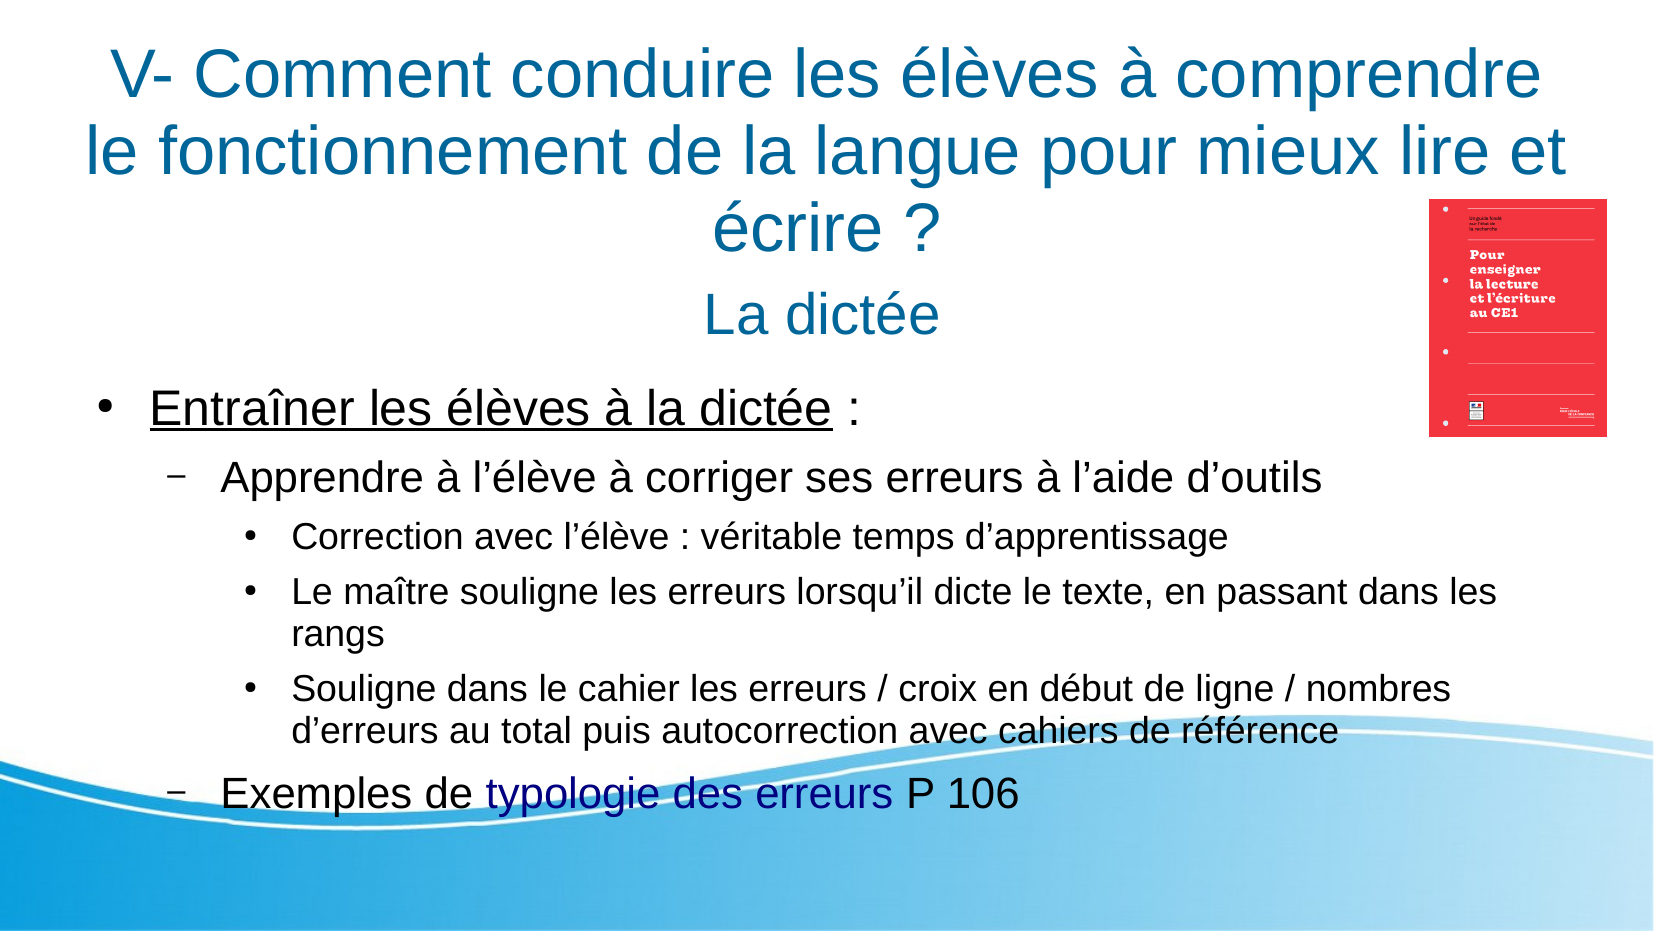

# V- Comment conduire les élèves à comprendre le fonctionnement de la langue pour mieux lire et écrire ?
La dictée
Entraîner les élèves à la dictée :
Apprendre à l’élève à corriger ses erreurs à l’aide d’outils
Correction avec l’élève : véritable temps d’apprentissage
Le maître souligne les erreurs lorsqu’il dicte le texte, en passant dans les rangs
Souligne dans le cahier les erreurs / croix en début de ligne / nombres d’erreurs au total puis autocorrection avec cahiers de référence
Exemples de typologie des erreurs P 106